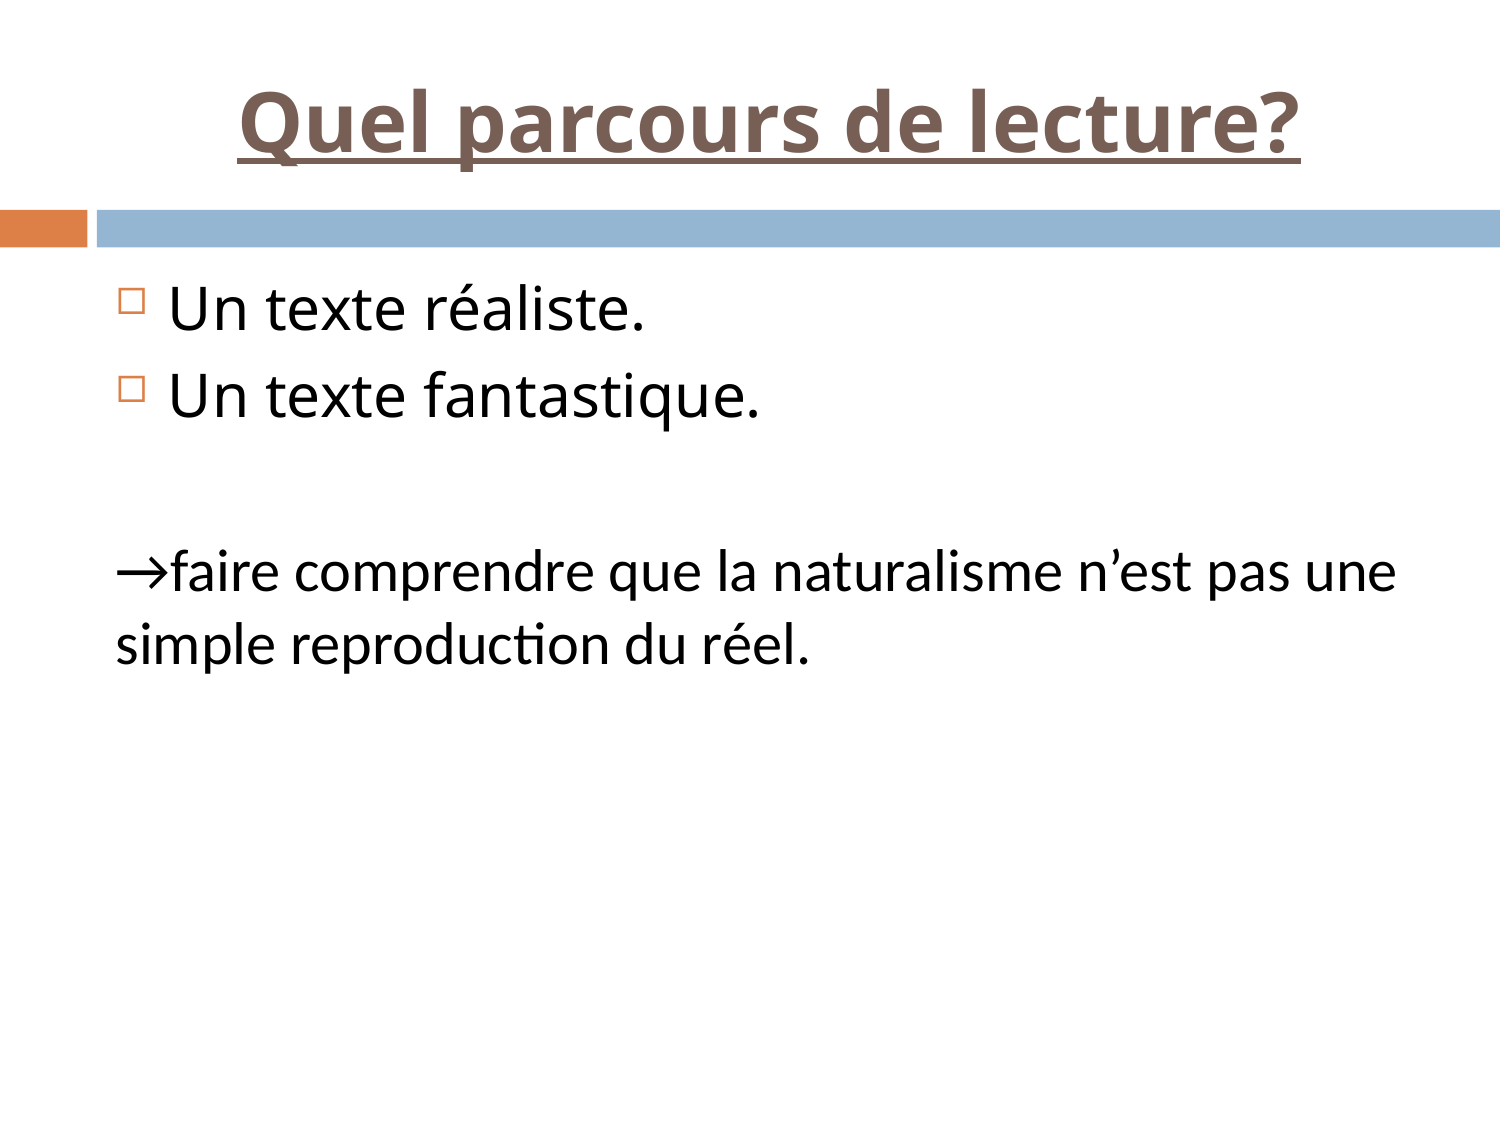

# Quel parcours de lecture?
Un texte réaliste.
Un texte fantastique.
→faire comprendre que la naturalisme n’est pas une simple reproduction du réel.